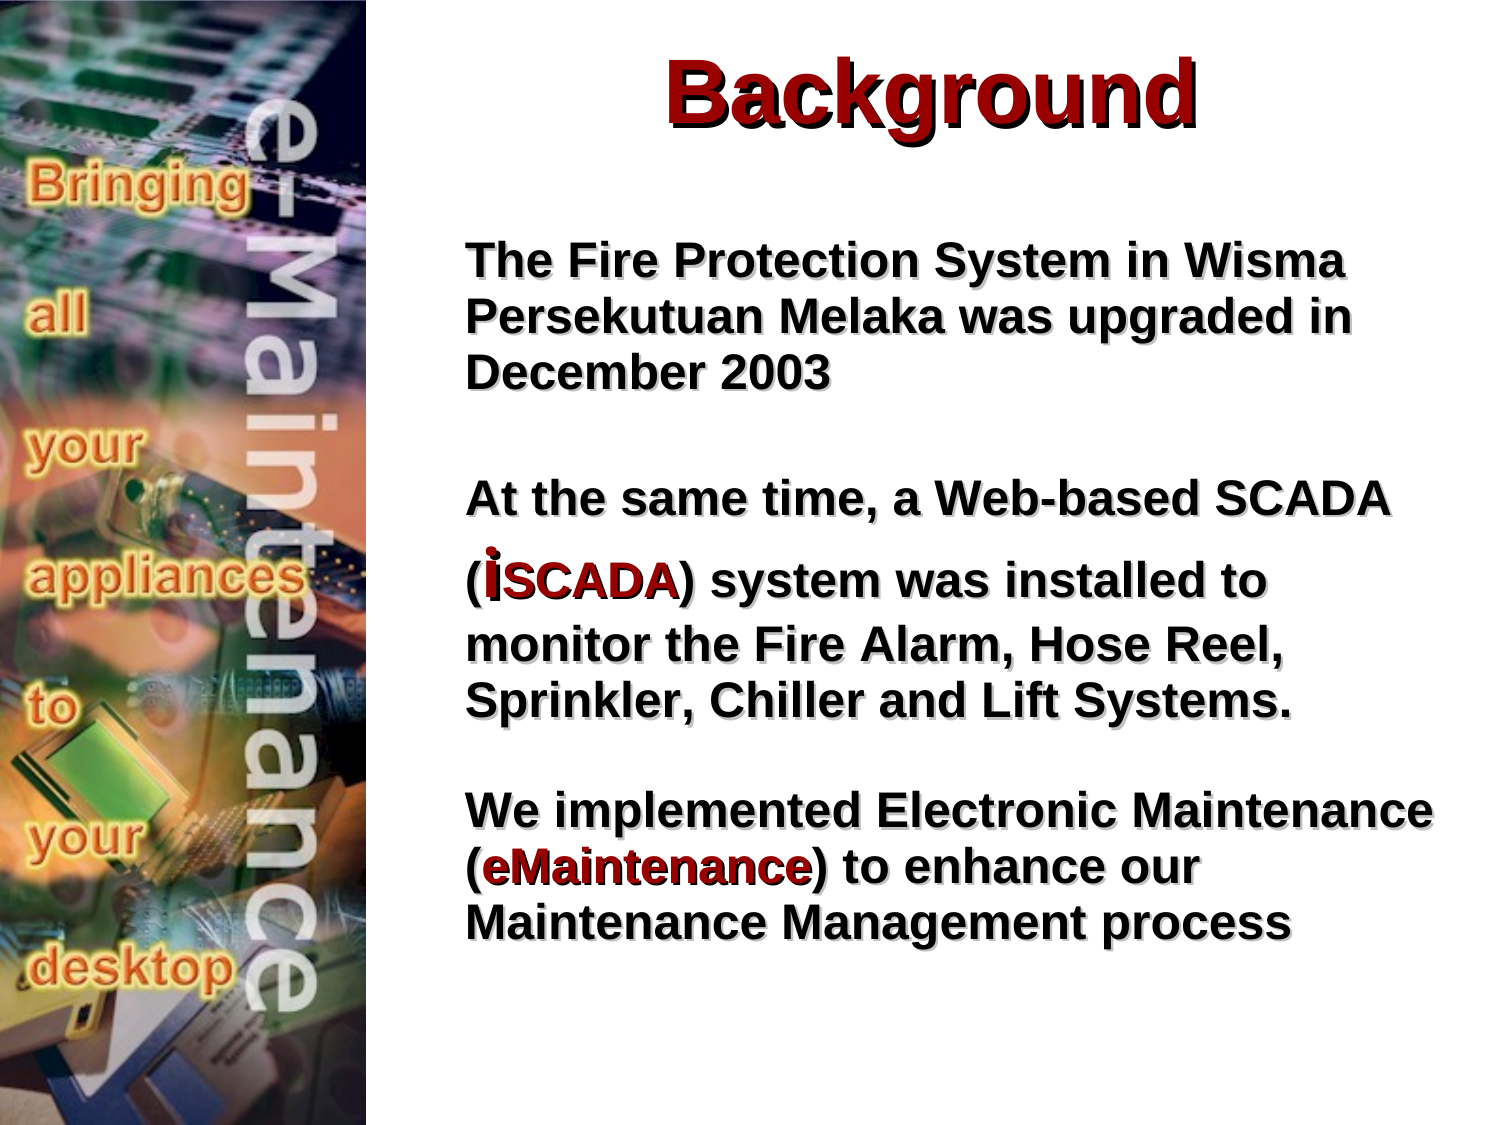

Background
The Fire Protection System in Wisma Persekutuan Melaka was upgraded in December 2003
At the same time, a Web-based SCADA (iSCADA) system was installed to monitor the Fire Alarm, Hose Reel, Sprinkler, Chiller and Lift Systems.
We implemented Electronic Maintenance (eMaintenance) to enhance our Maintenance Management process